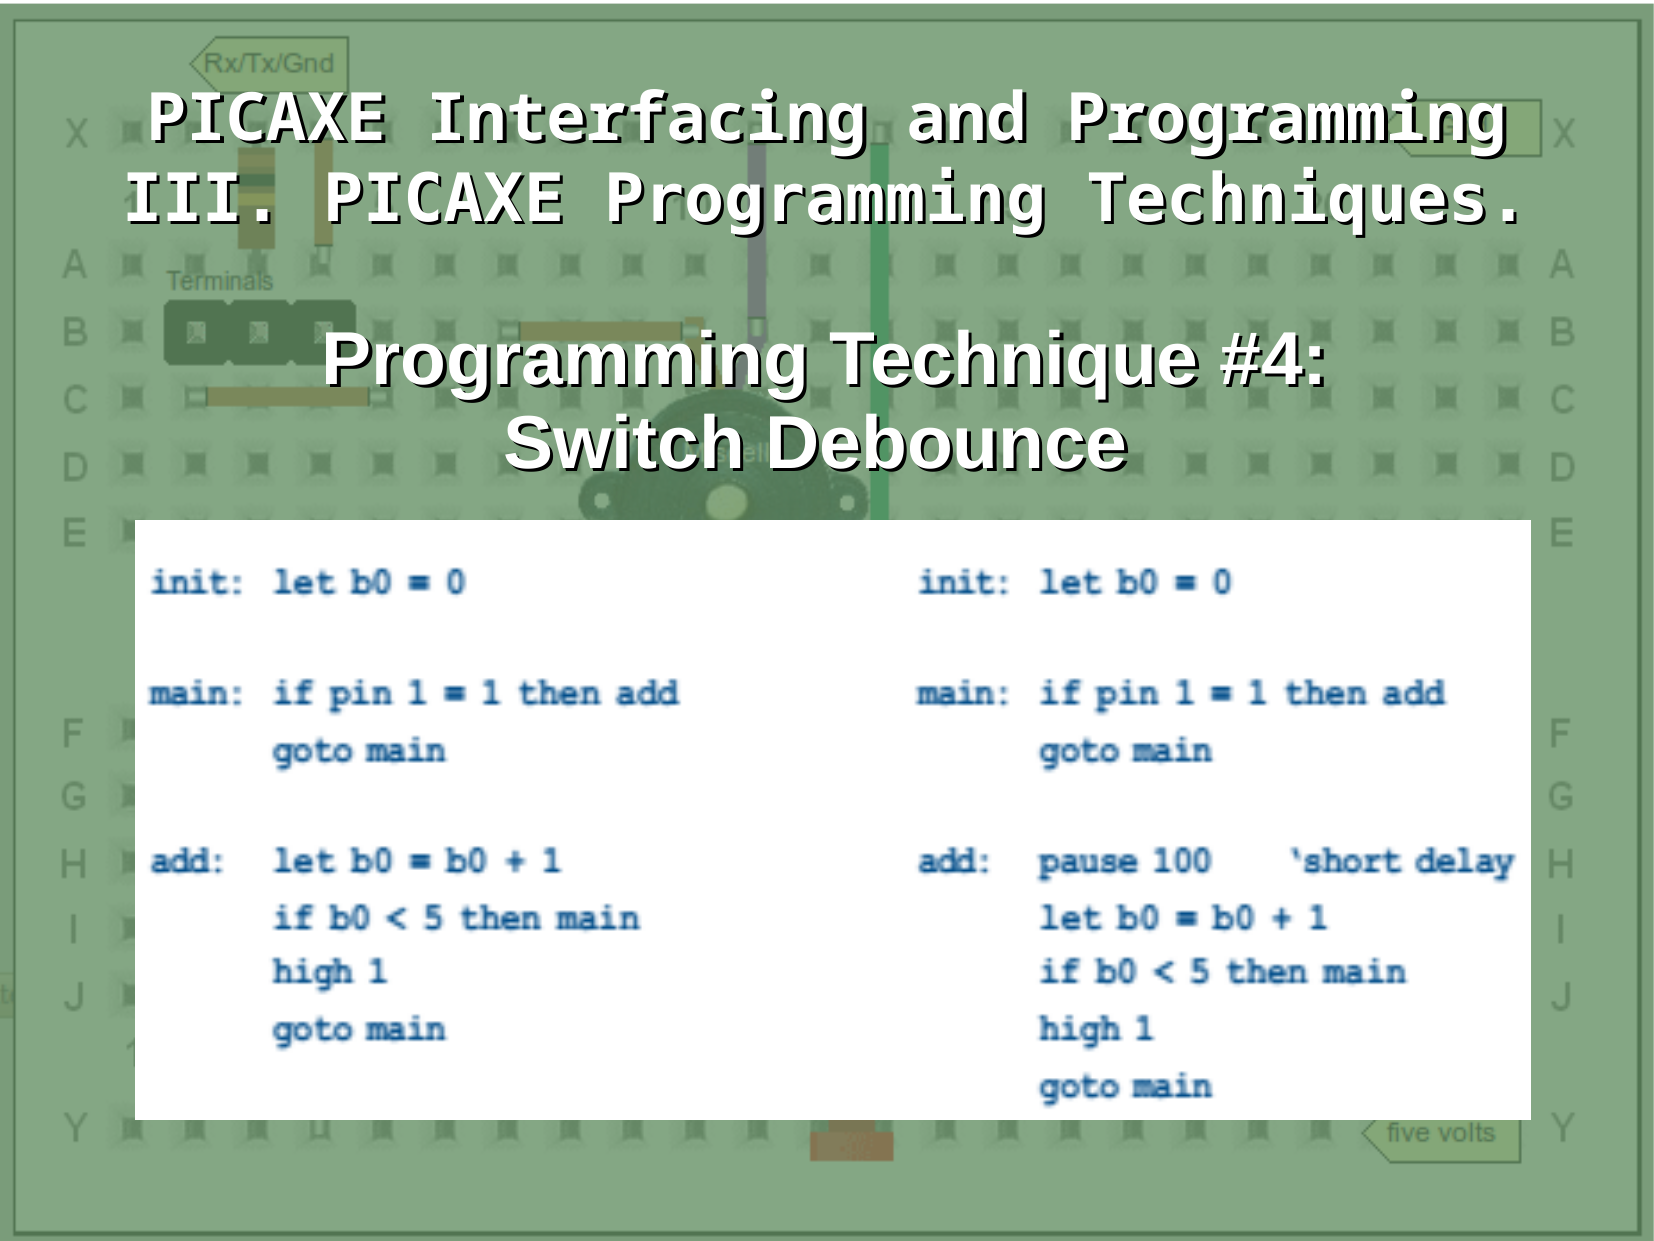

# PICAXE Interfacing and Programming III. PICAXE Programming Techniques.
 Programming Technique #4:
Switch Debounce